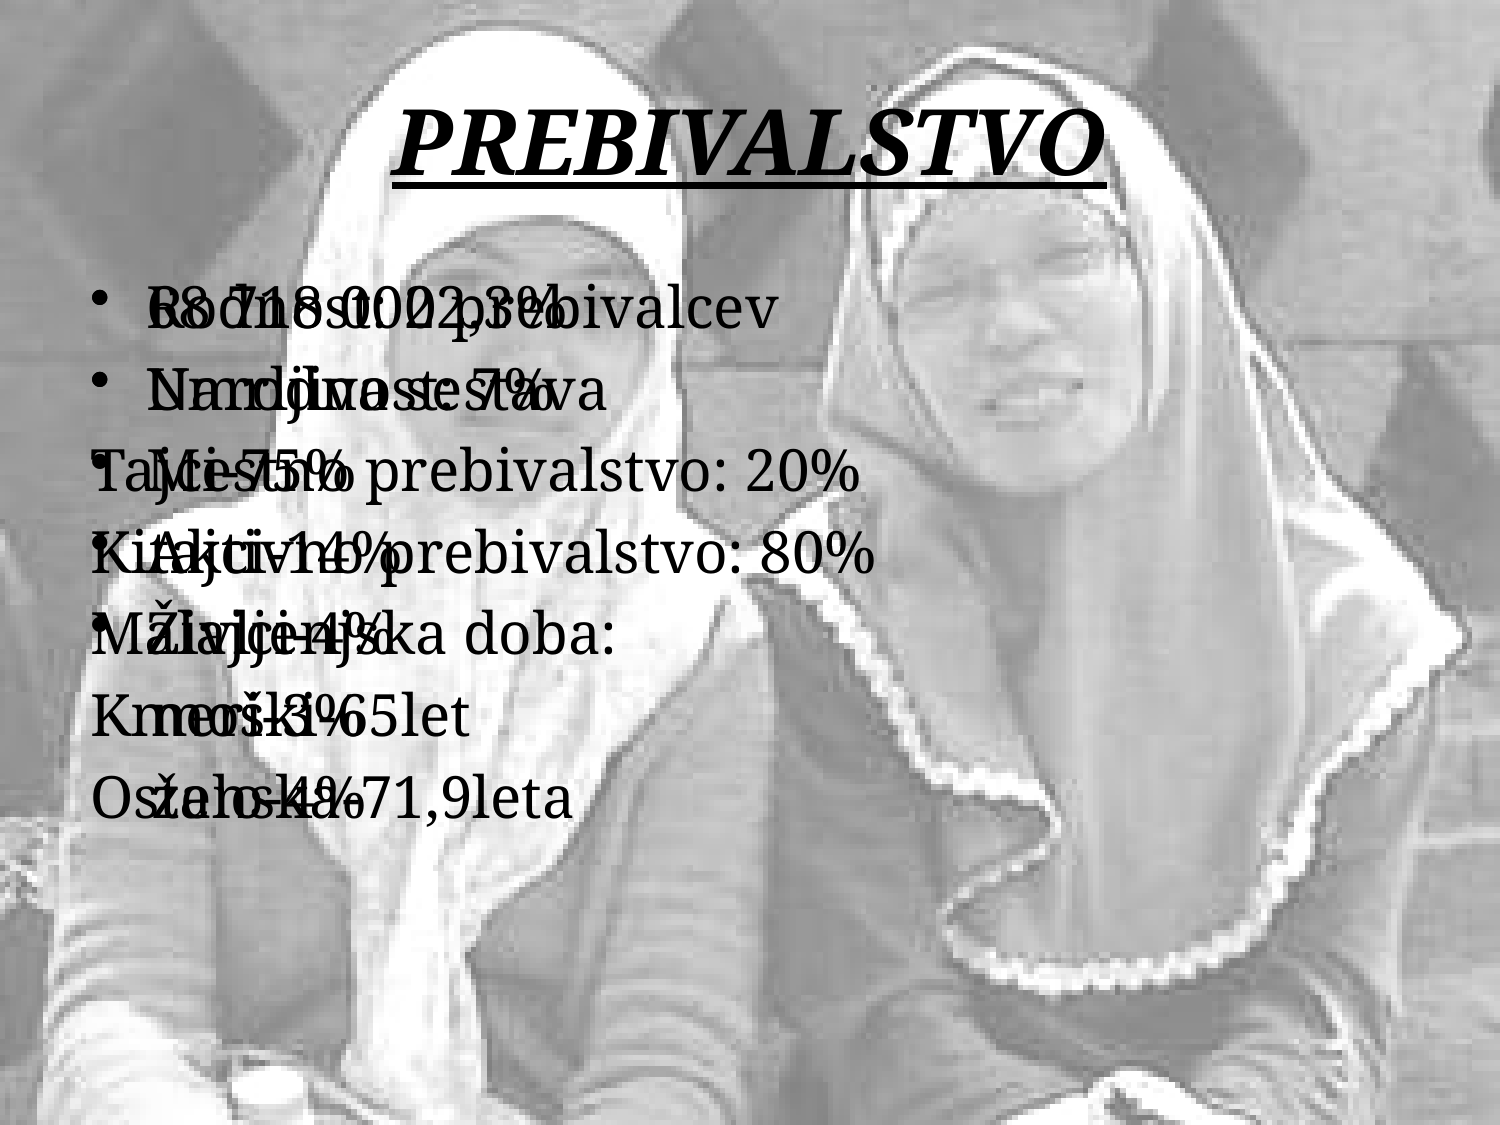

# PREBIVALSTVO
68 718 000 prebivalcev
Narodna sestava
Tajci-75%
Kitajci-14%
Malajci-4%
Kmeri-3%
Ostalo-4%
Rodnost: 22,3%
Umrljivost: 7%
Mestno prebivalstvo: 20%
Aktivno prebivalstvo: 80%
Življenjska doba:
 moški-65let
 ženska-71,9leta